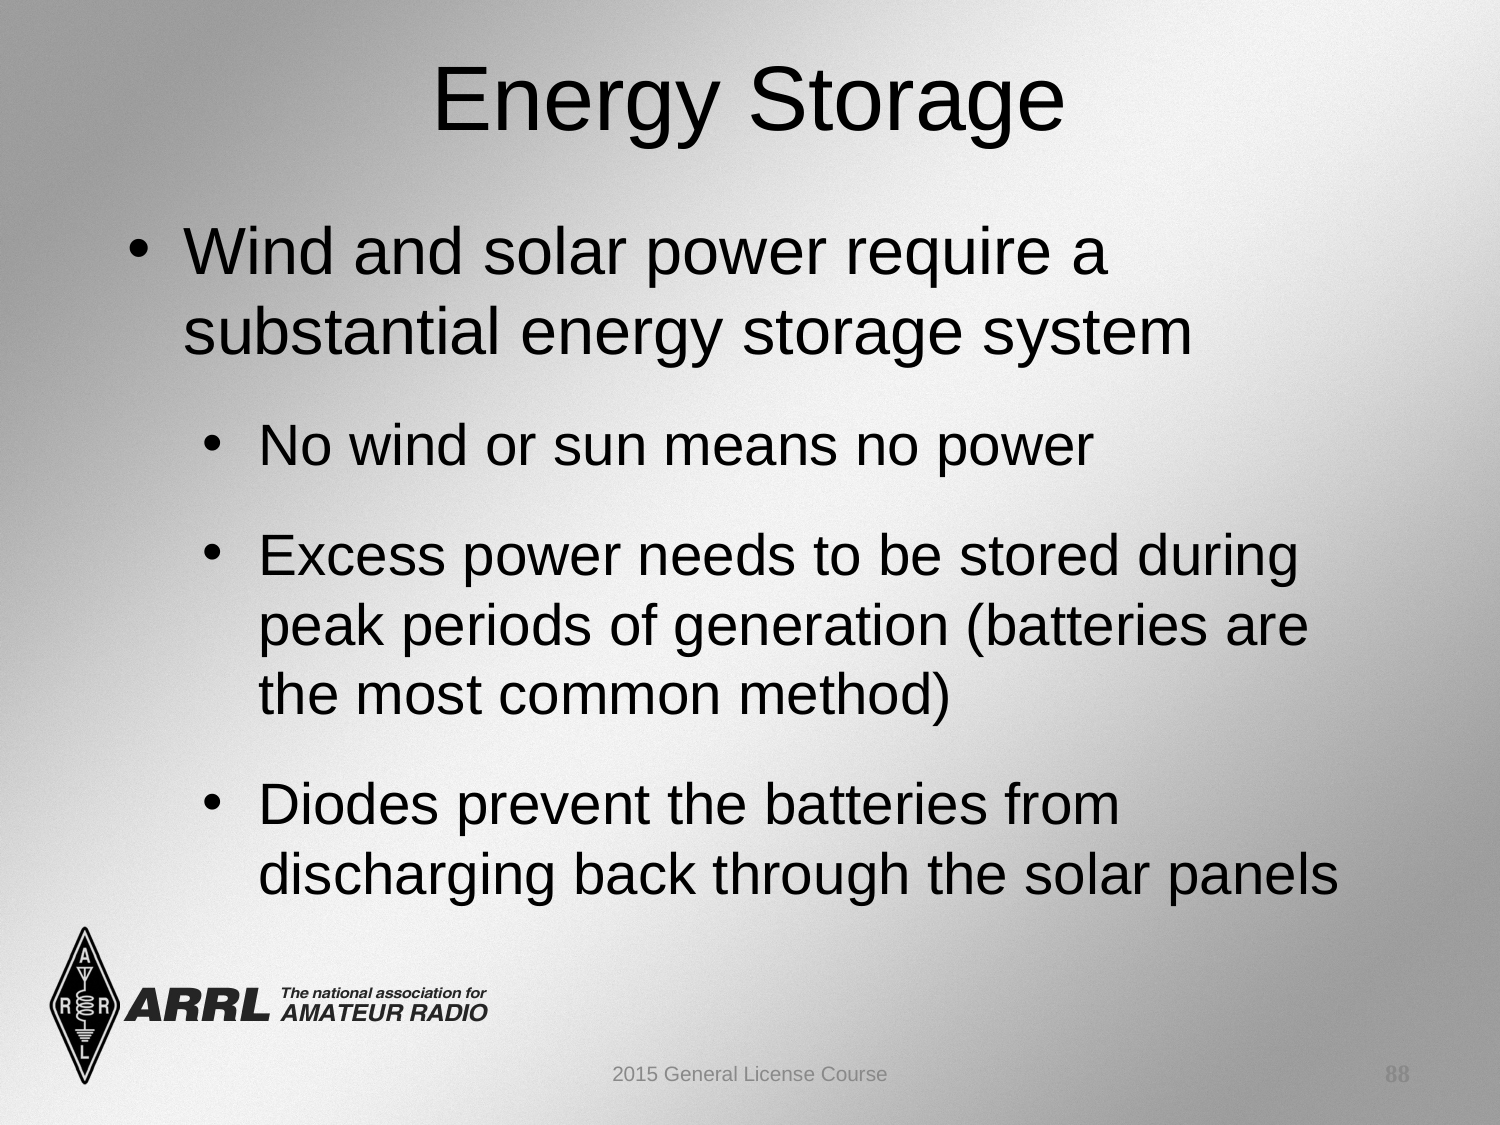

Energy Storage
Wind and solar power require a substantial energy storage system
No wind or sun means no power
Excess power needs to be stored during peak periods of generation (batteries are the most common method)
Diodes prevent the batteries from discharging back through the solar panels
2015 General License Course